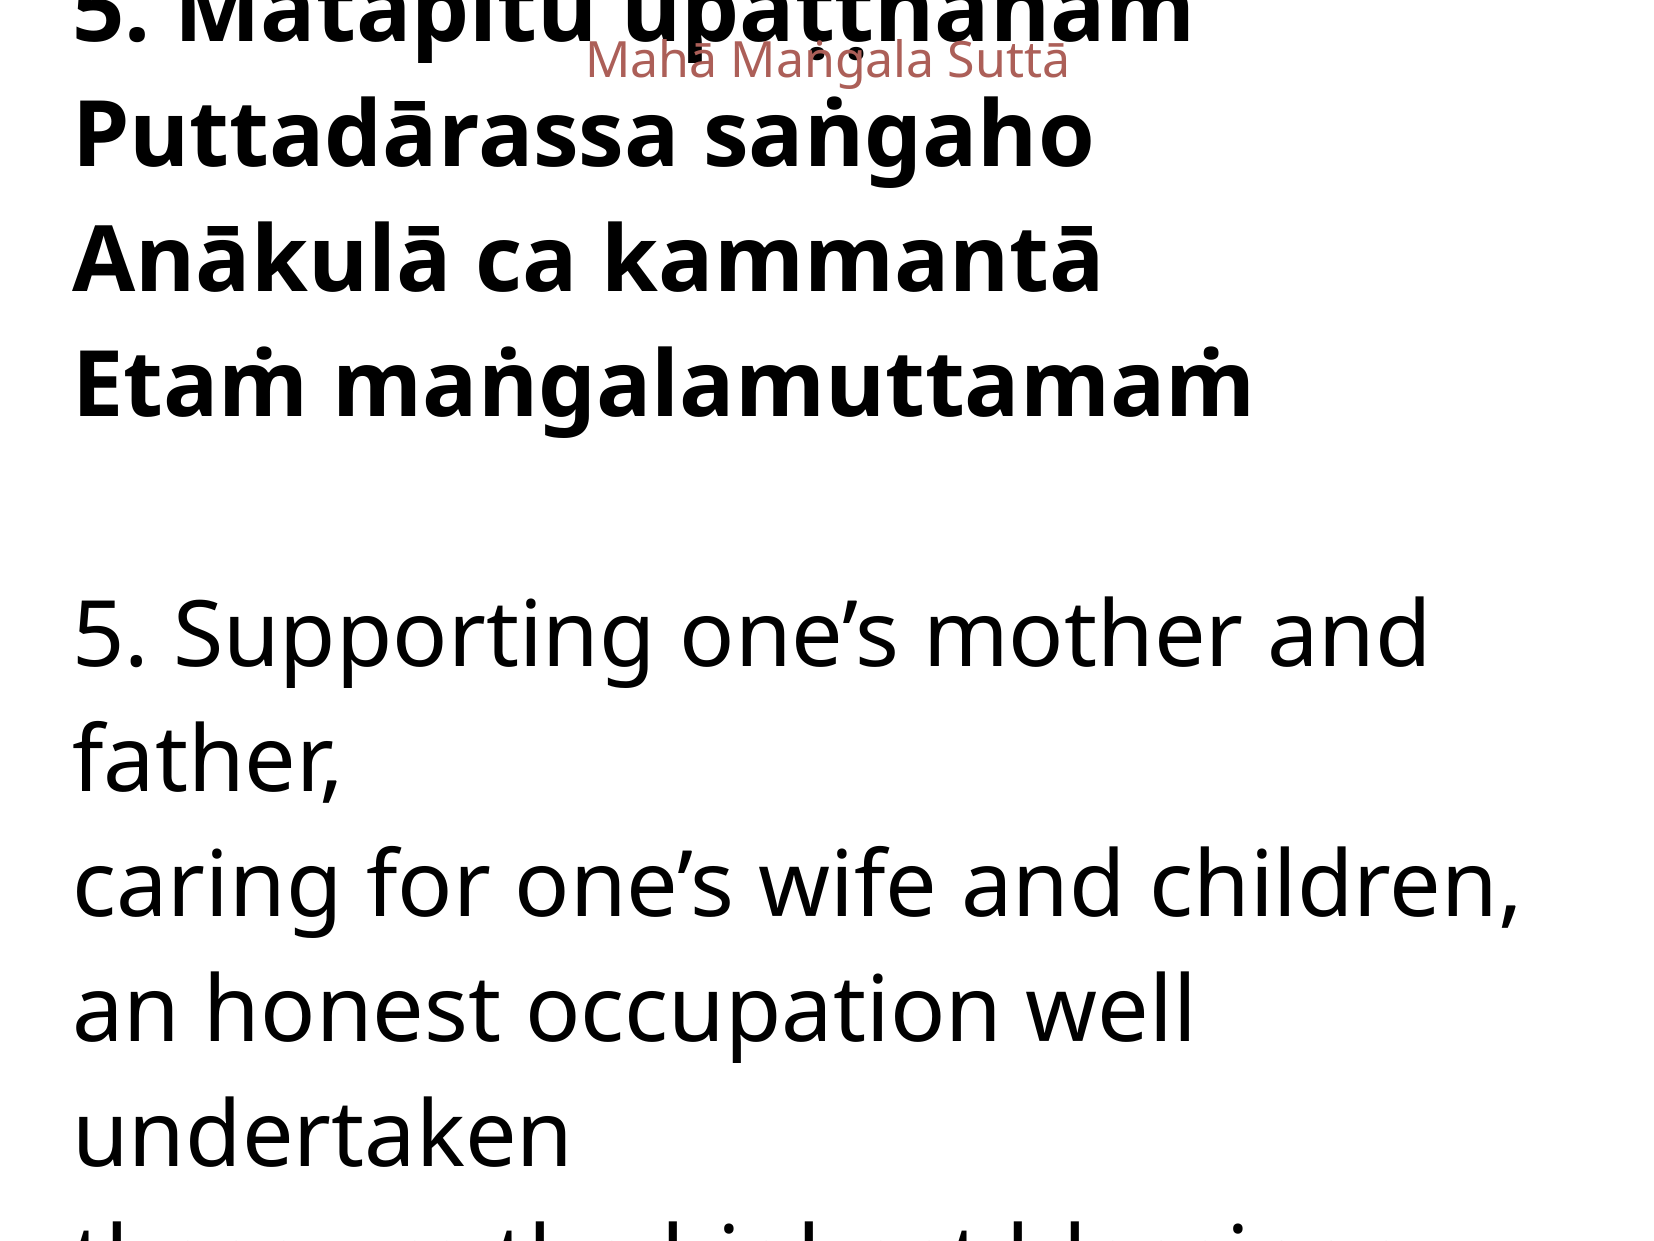

5. Mātāpitū upaṭṭhānaṁ
Puttadārassa saṅgaho
Anākulā ca kammantā
Etaṁ maṅgalamuttamaṁ
5. Supporting one’s mother and father,
caring for one’s wife and children,
an honest occupation well undertaken
these are the highest blessings.
Mahā Maṅgala Suttā